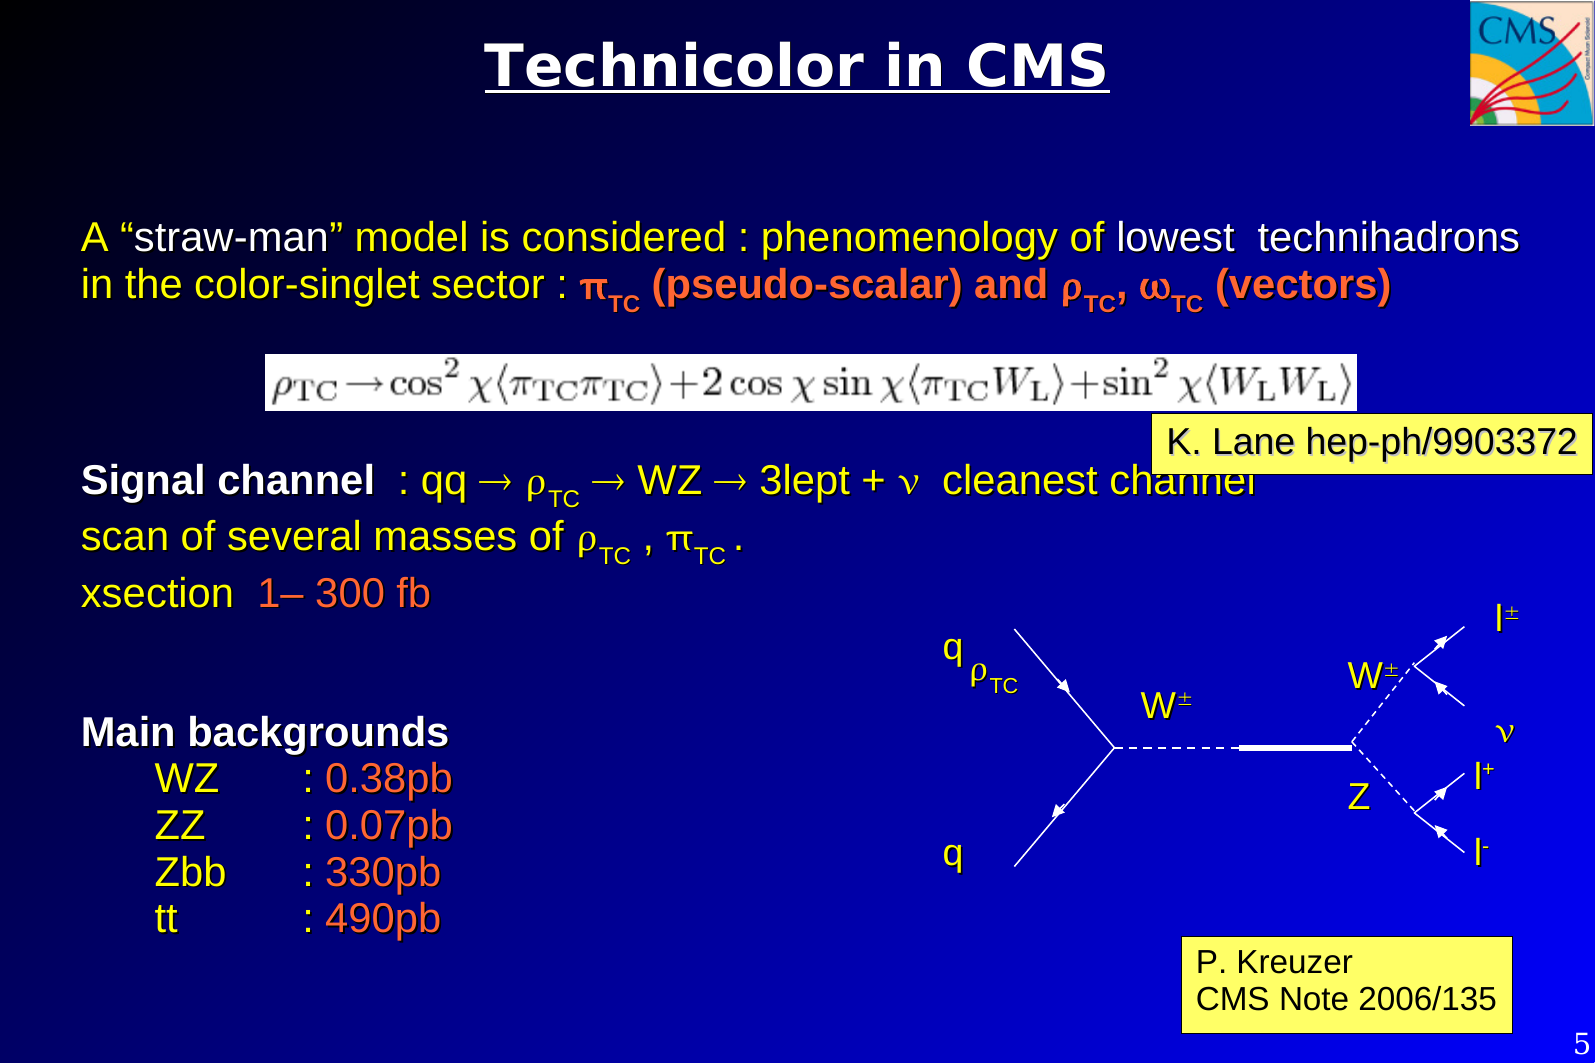

# Technicolor in CMS
A “straw-man” model is considered : phenomenology of lowest technihadrons
in the color-singlet sector : TC (pseudo-scalar) and TC, TC (vectors)
Signal channel : qq  TC  WZ  3lept +  cleanest channel
scan of several masses of TC , TC .
xsection 1– 300 fb
Main backgrounds
	WZ 	: 0.38pb
	ZZ 		: 0.07pb
	Zbb 	: 330pb
	tt 		: 490pb
K. Lane hep-ph/9903372
l±
q
W±
W±

l+
Z
q
l-
TC
P. Kreuzer
CMS Note 2006/135
5